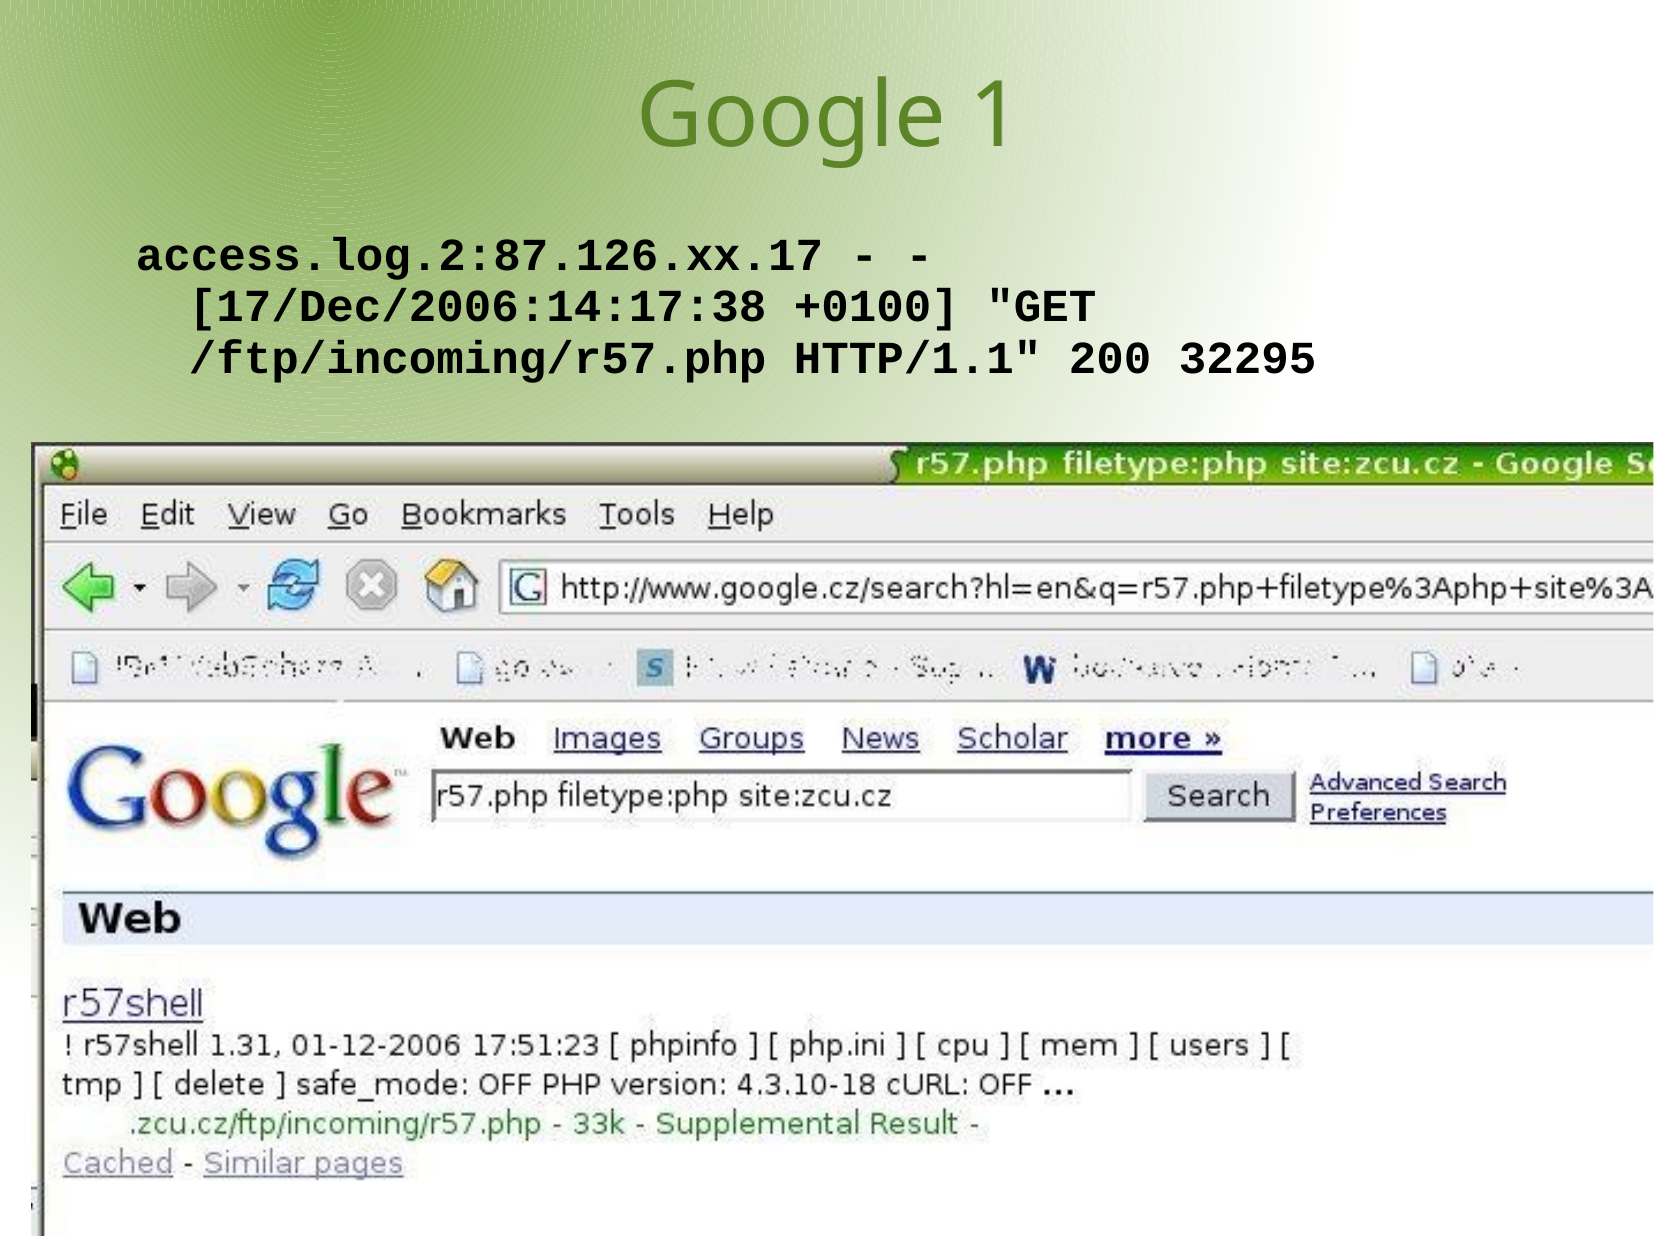

# Google 1
access.log.2:87.126.xx.17 - - [17/Dec/2006:14:17:38 +0100] "GET /ftp/incoming/r57.php HTTP/1.1" 200 32295